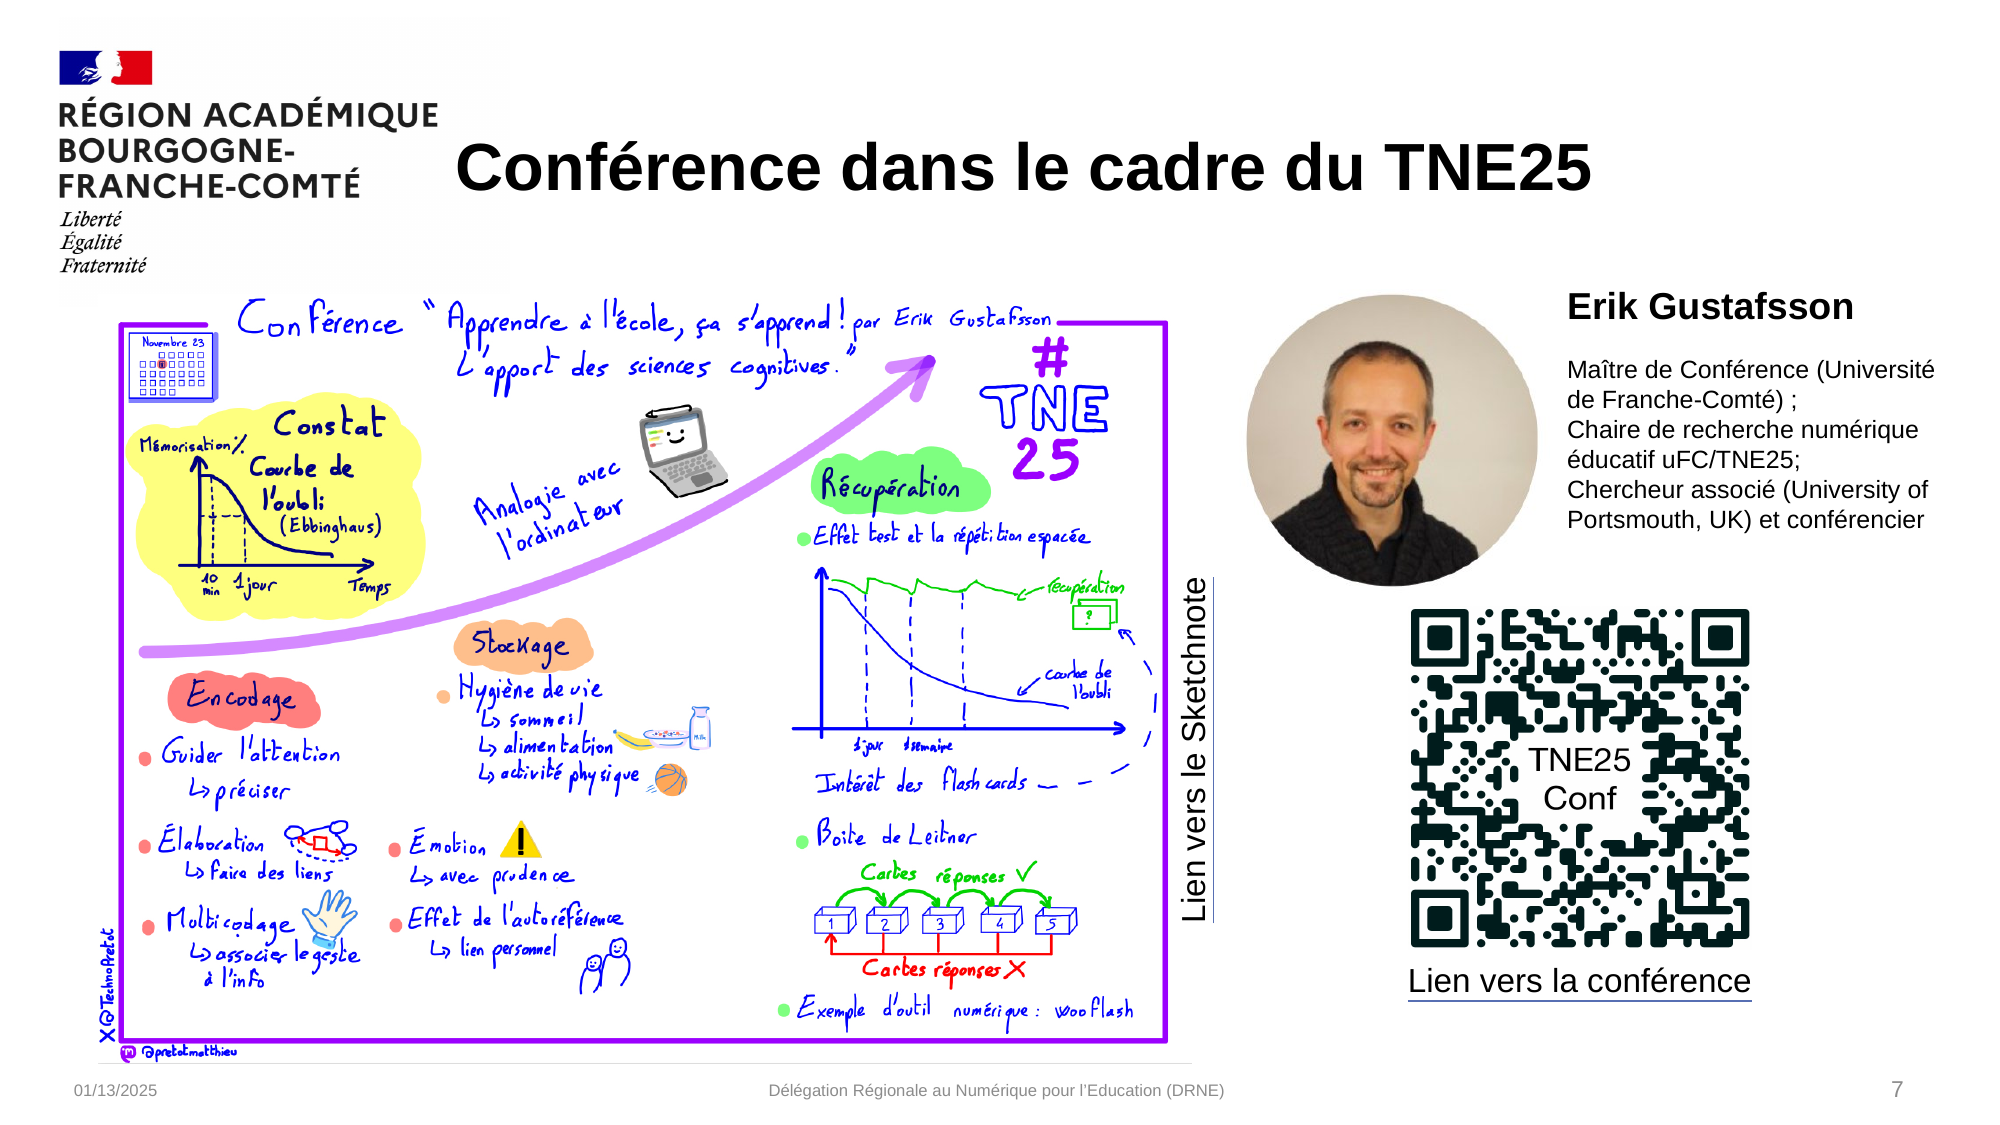

Conférence dans le cadre du TNE25
Erik Gustafsson
Maître de Conférence (Université
de Franche-Comté) ;
Chaire de recherche numérique
éducatif uFC/TNE25;
Chercheur associé (University of
Portsmouth, UK) et conférencier
Lien vers le Sketchnote
Lien vers la conférence
7
01/13/2025
Délégation Régionale au Numérique pour l’Education (DRNE)